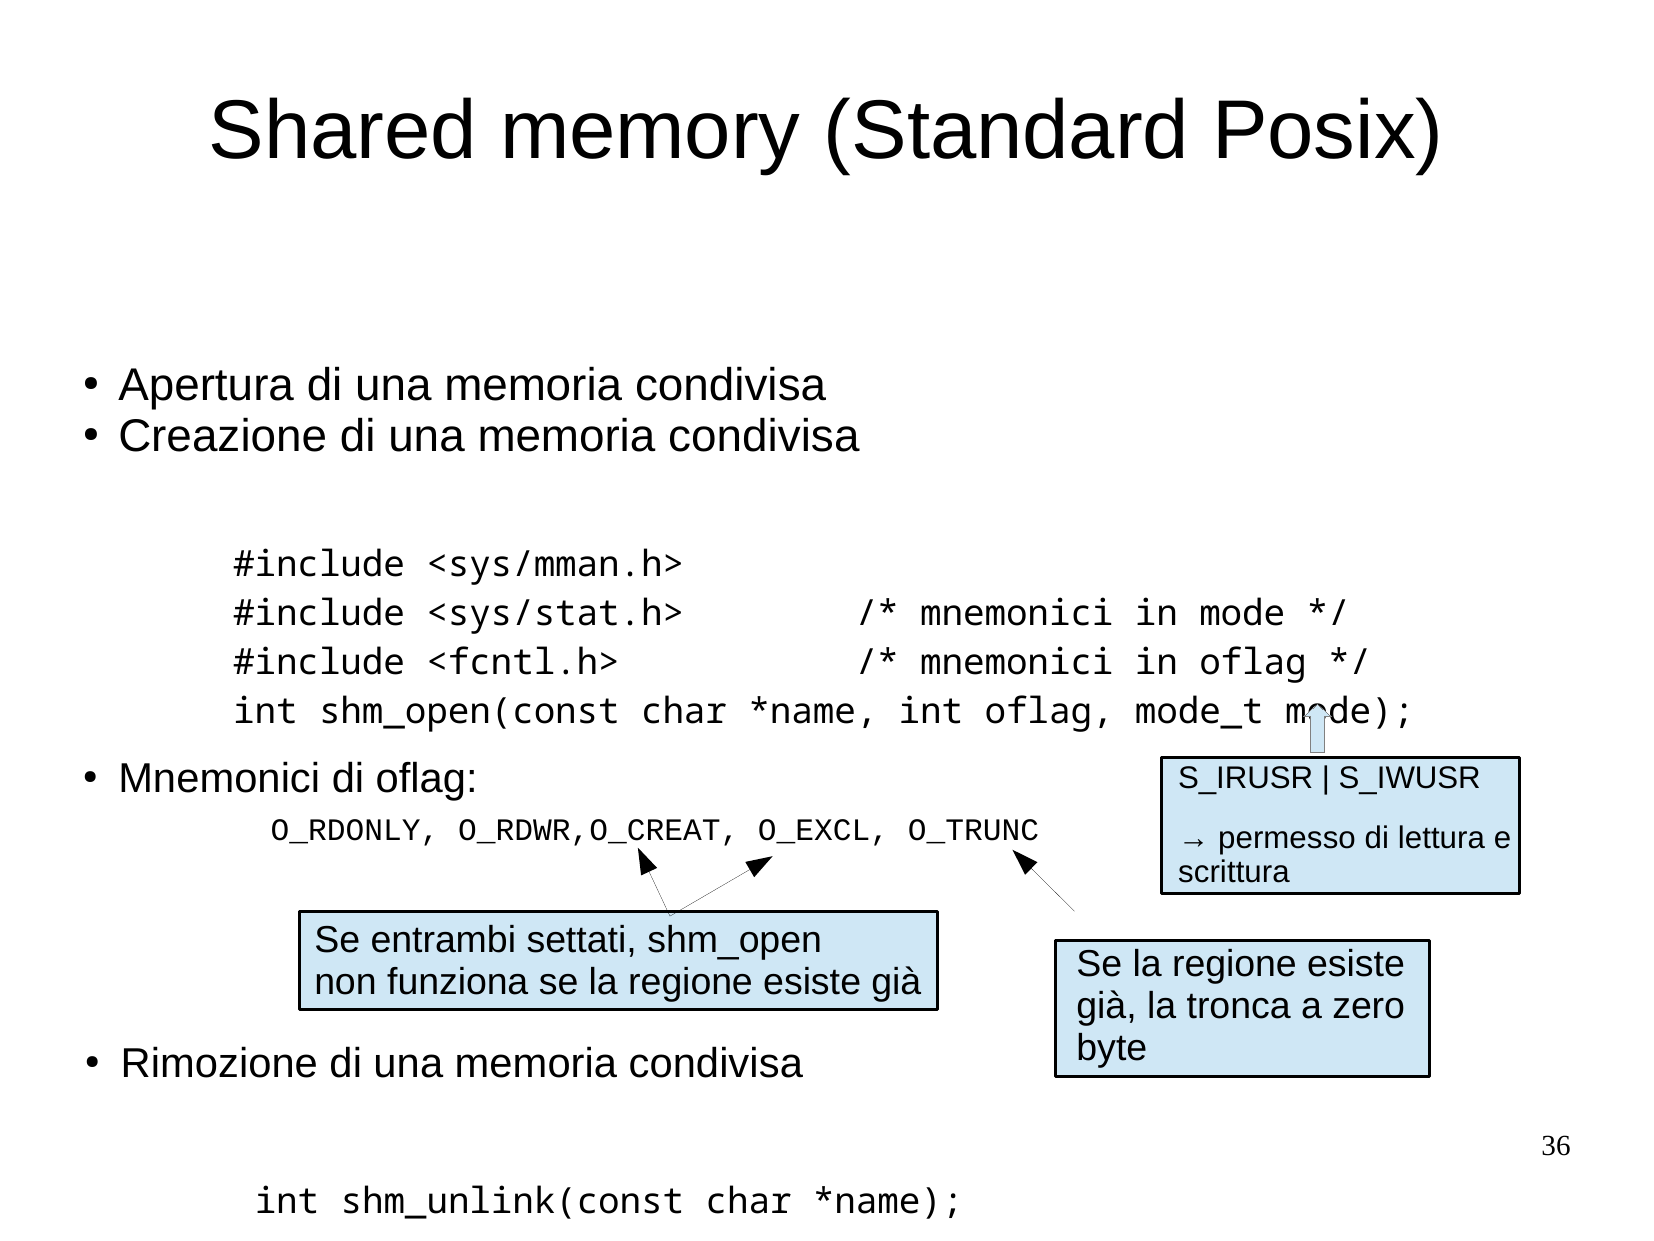

Shared memory (Standard Posix)
Apertura di una memoria condivisa
Creazione di una memoria condivisa
# #include <sys/mman.h>
 #include <sys/stat.h> /* mnemonici in mode */
 #include <fcntl.h> /* mnemonici in oflag */
 int shm_open(const char *name, int oflag, mode_t mode);
 int shm_unlink(const char *name);
Mnemonici di oflag:
S_IRUSR | S_IWUSR
→ permesso di lettura e scrittura
O_RDONLY, O_RDWR,O_CREAT, O_EXCL, O_TRUNC
Se entrambi settati, shm_open
non funziona se la regione esiste già
Se la regione esiste già, la tronca a zero byte
Rimozione di una memoria condivisa
36